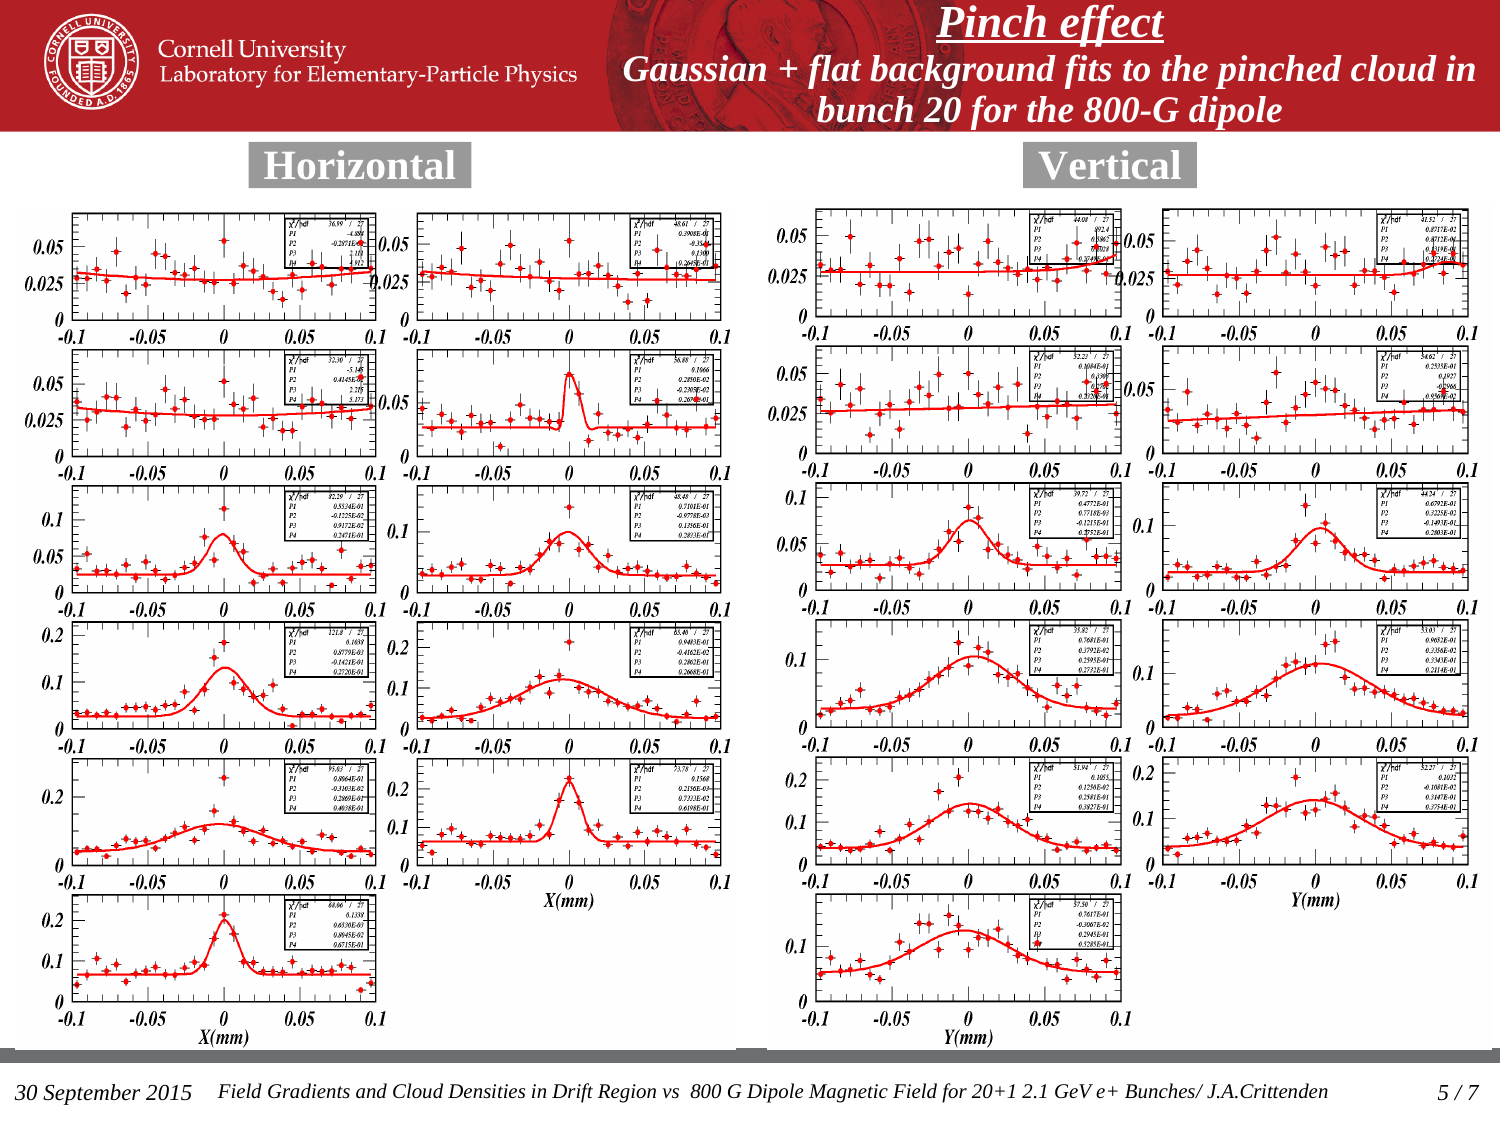

# Pinch effect Gaussian + flat background fits to the pinched cloud in bunch 20 for the 800-G dipole
Horizontal
Vertical